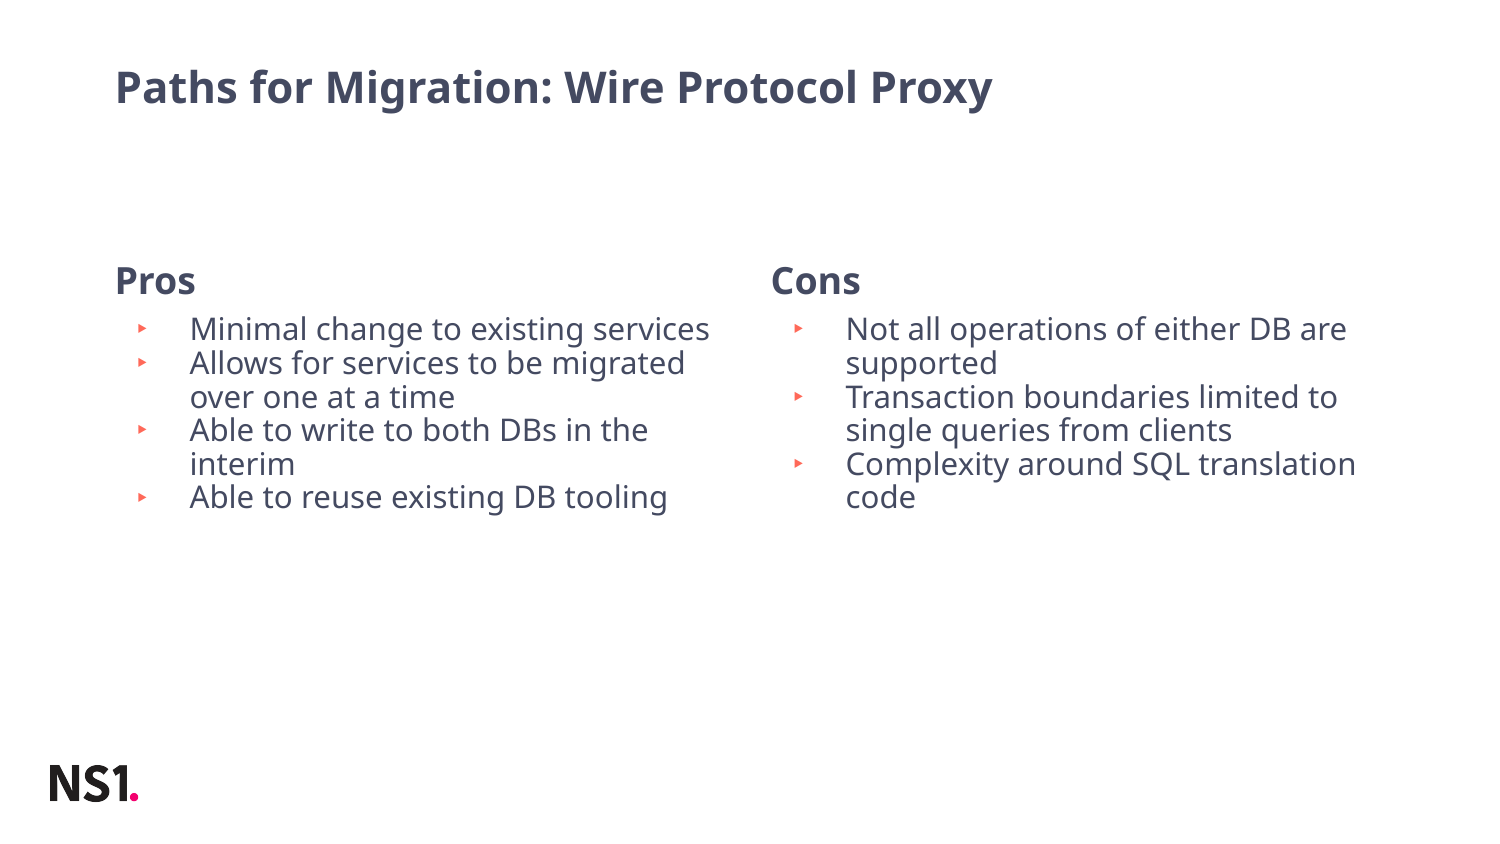

# Paths for Migration: Wire Protocol Proxy
Pros
Cons
Minimal change to existing services
Allows for services to be migrated over one at a time
Able to write to both DBs in the interim
Able to reuse existing DB tooling
Not all operations of either DB are supported
Transaction boundaries limited to single queries from clients
Complexity around SQL translation code